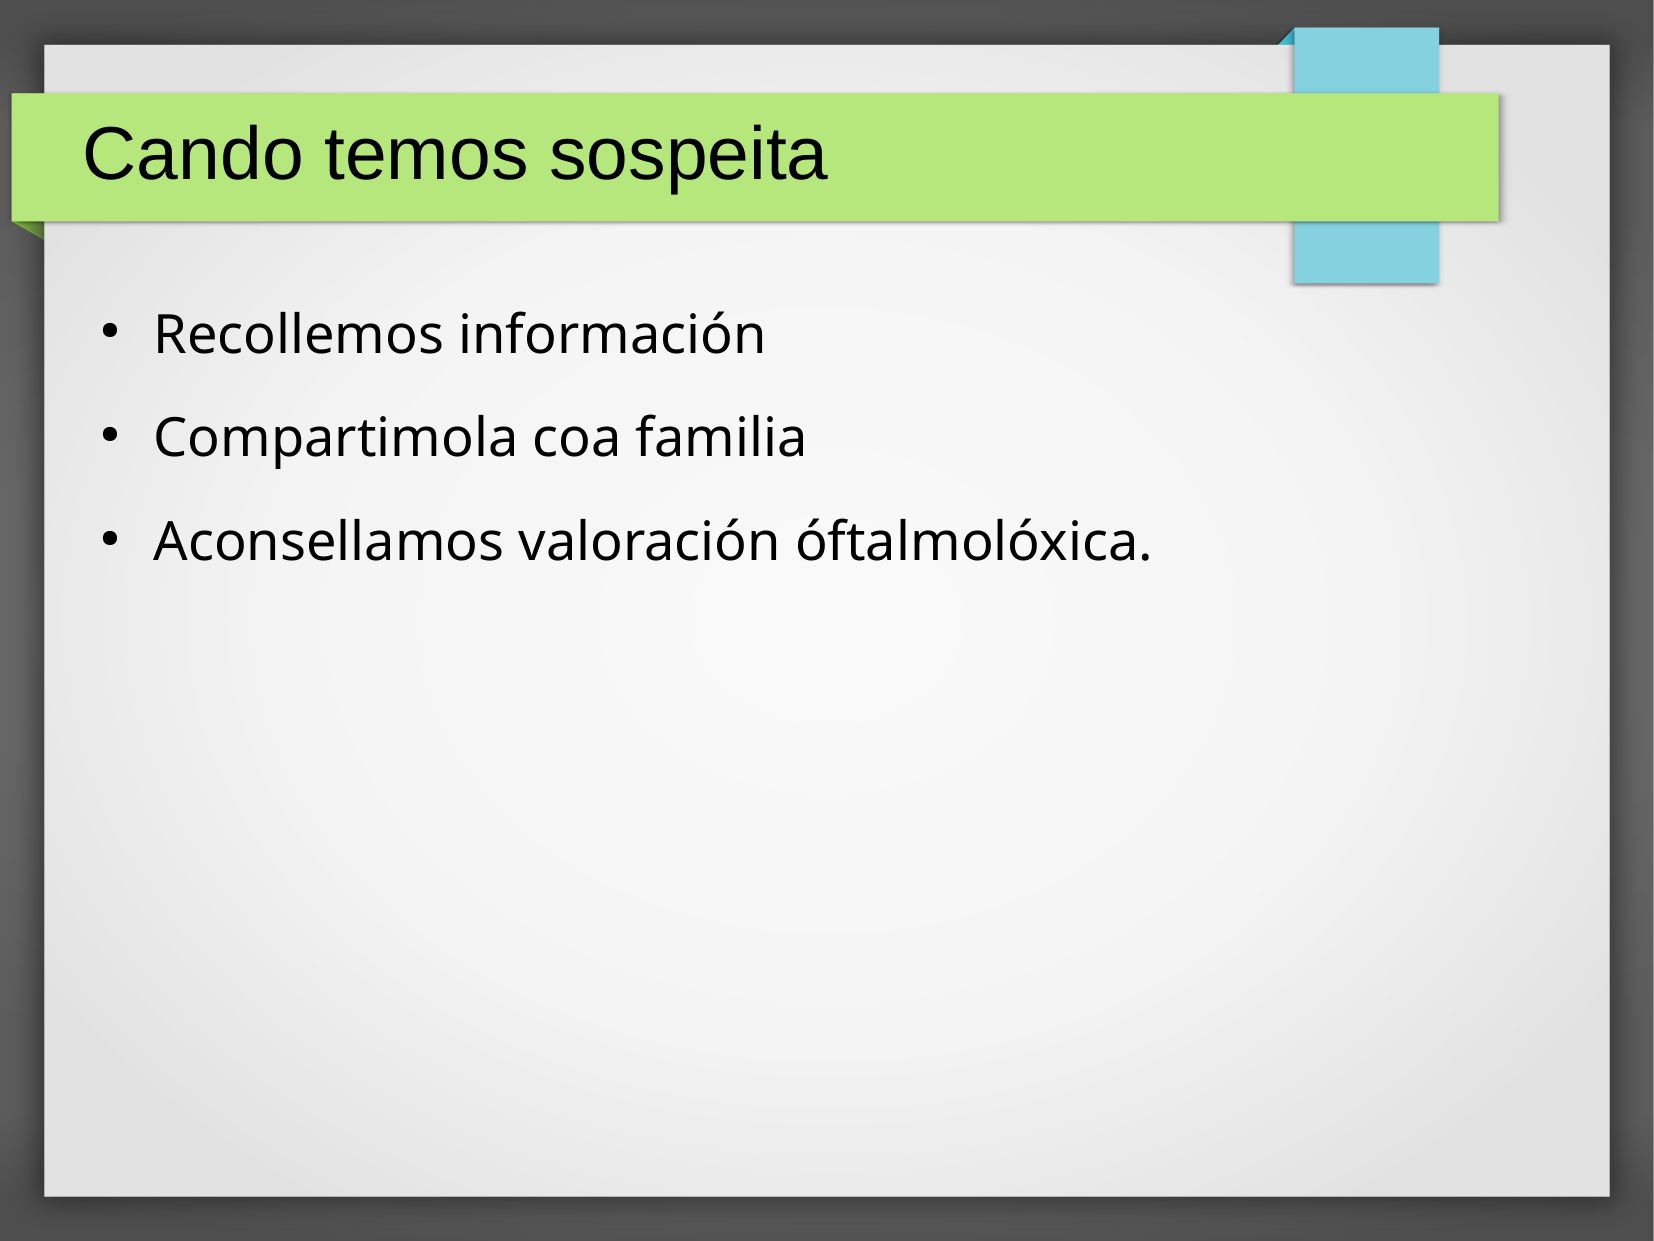

# Cando temos sospeita
Recollemos información
Compartimola coa familia
Aconsellamos valoración óftalmolóxica.